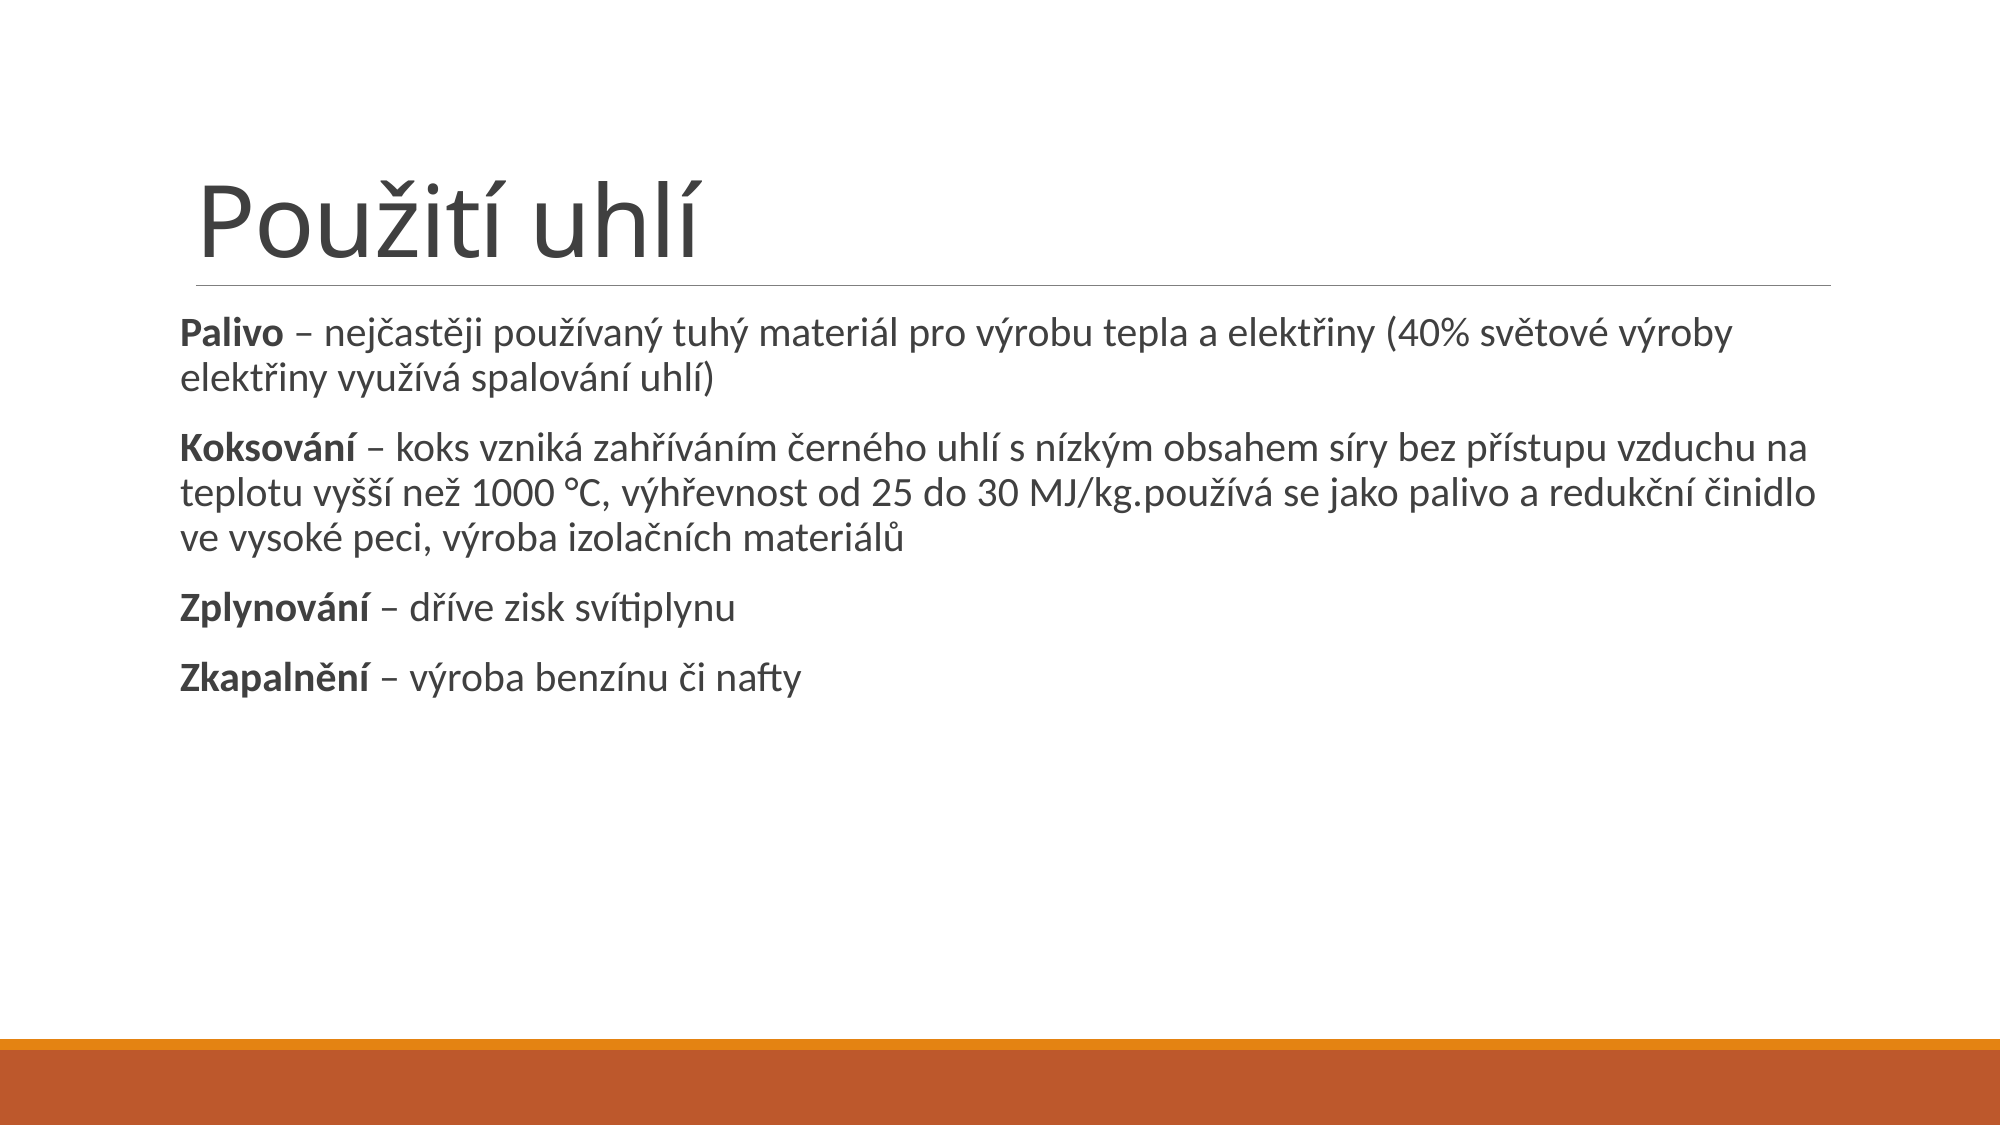

# Použití uhlí
Palivo – nejčastěji používaný tuhý materiál pro výrobu tepla a elektřiny (40% světové výroby elektřiny využívá spalování uhlí)
Koksování – koks vzniká zahříváním černého uhlí s nízkým obsahem síry bez přístupu vzduchu na teplotu vyšší než 1000 °C, výhřevnost od 25 do 30 MJ/kg.používá se jako palivo a redukční činidlo ve vysoké peci, výroba izolačních materiálů
Zplynování – dříve zisk svítiplynu
Zkapalnění – výroba benzínu či nafty